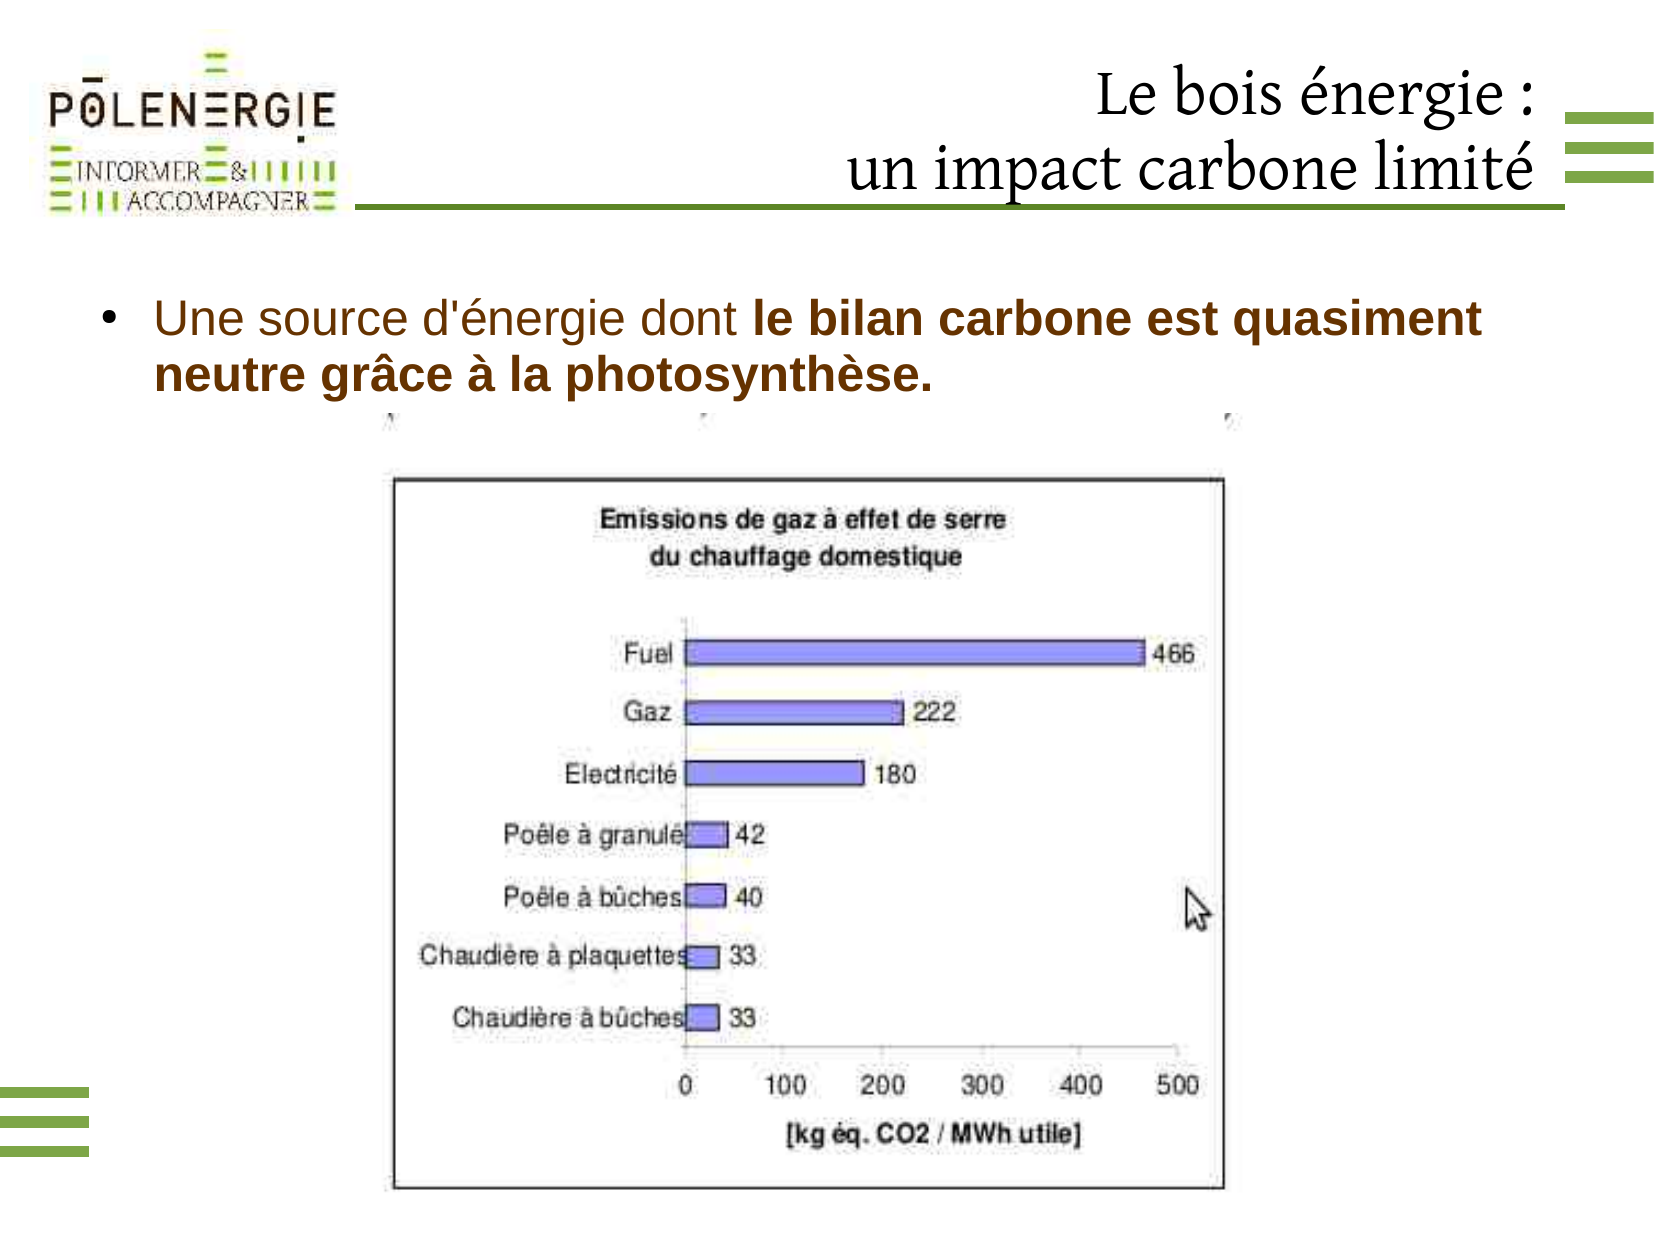

# Le bois énergie : un impact carbone limité
Une source d'énergie dont le bilan carbone est quasiment neutre grâce à la photosynthèse.